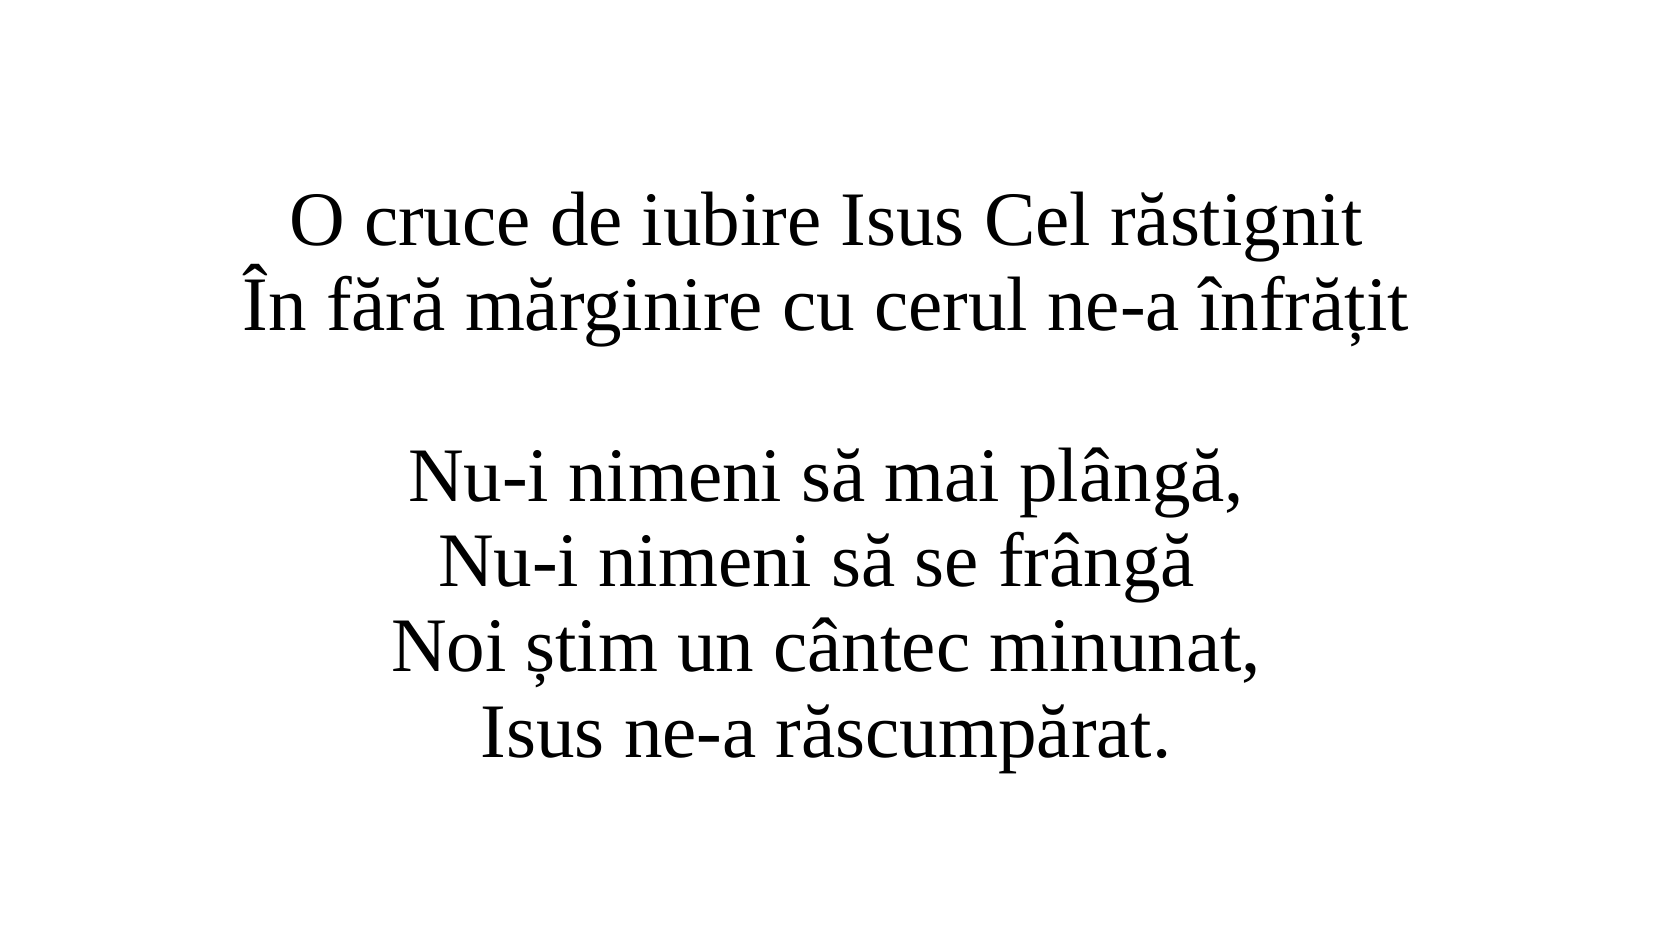

# O cruce de iubire Isus Cel răstignit
În fără mărginire cu cerul ne-a înfrățit
Nu-i nimeni să mai plângă,
Nu-i nimeni să se frângă
Noi știm un cântec minunat,
Isus ne-a răscumpărat.